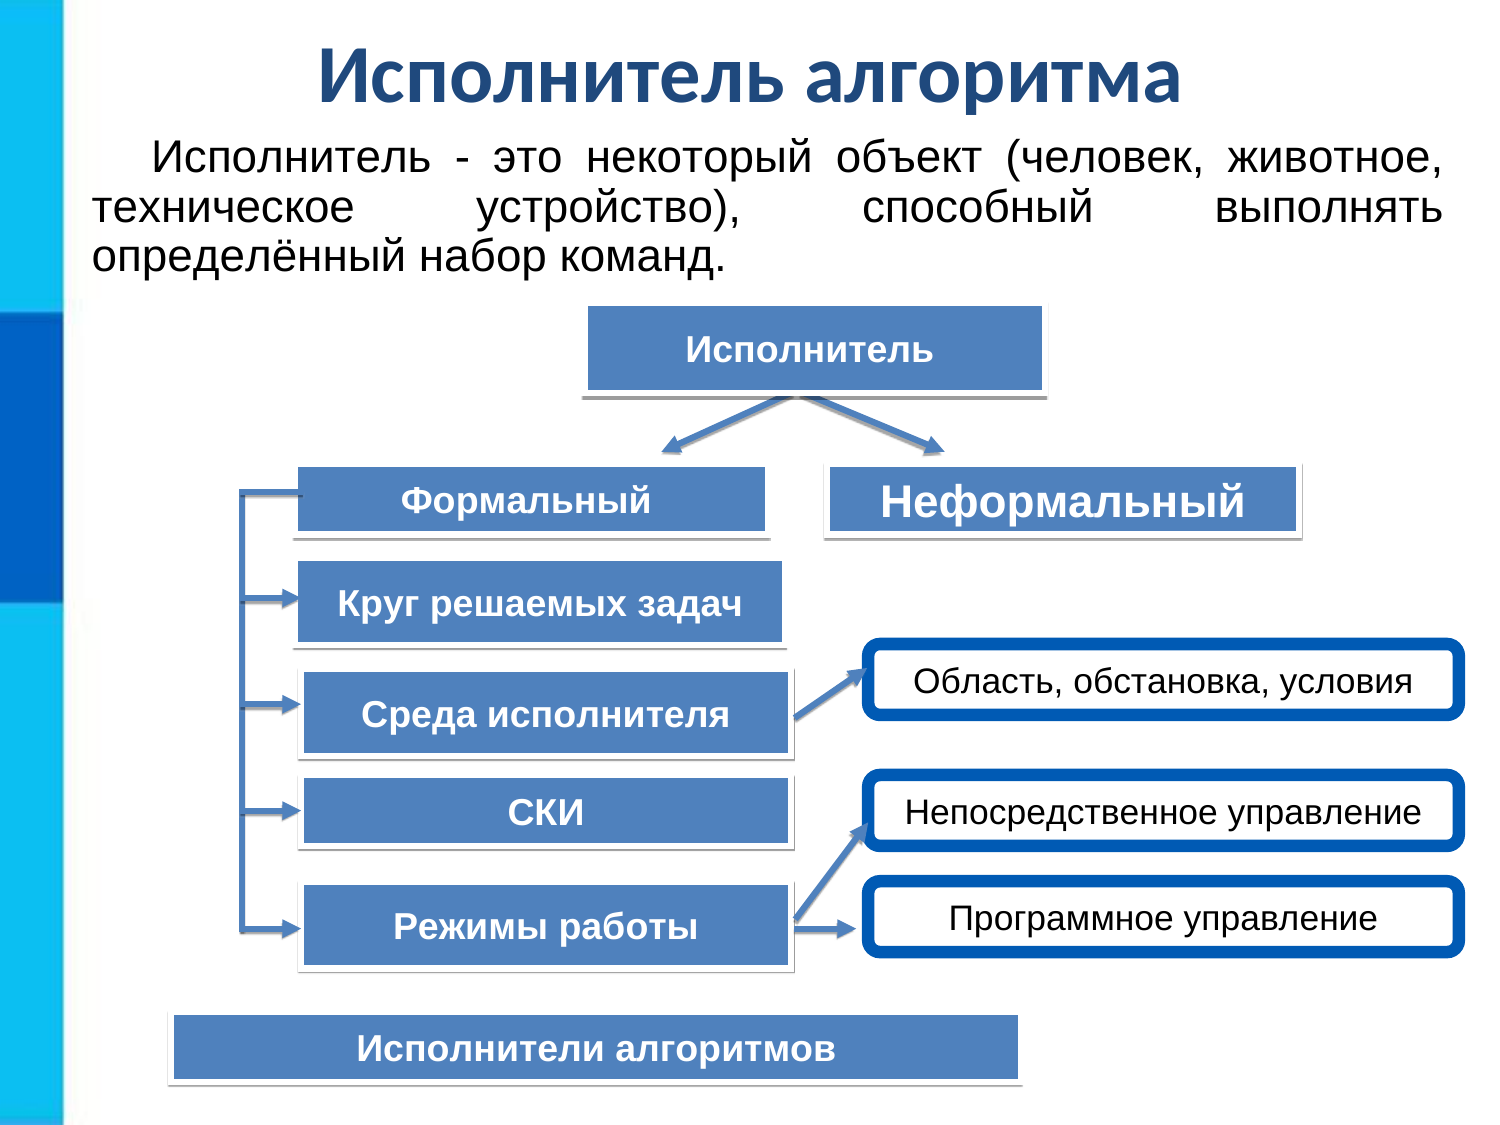

Исполнитель алгоритма
Исполнитель - это некоторый объект (человек, животное, техническое устройство), способный выполнять определённый набор команд.
Исполнитель
Формальный
Неформальный
Круг решаемых задач
Область, обстановка, условия
Среда исполнителя
СКИ
Непосредственное управление
Программное управление
Режимы работы
Исполнители алгоритмов